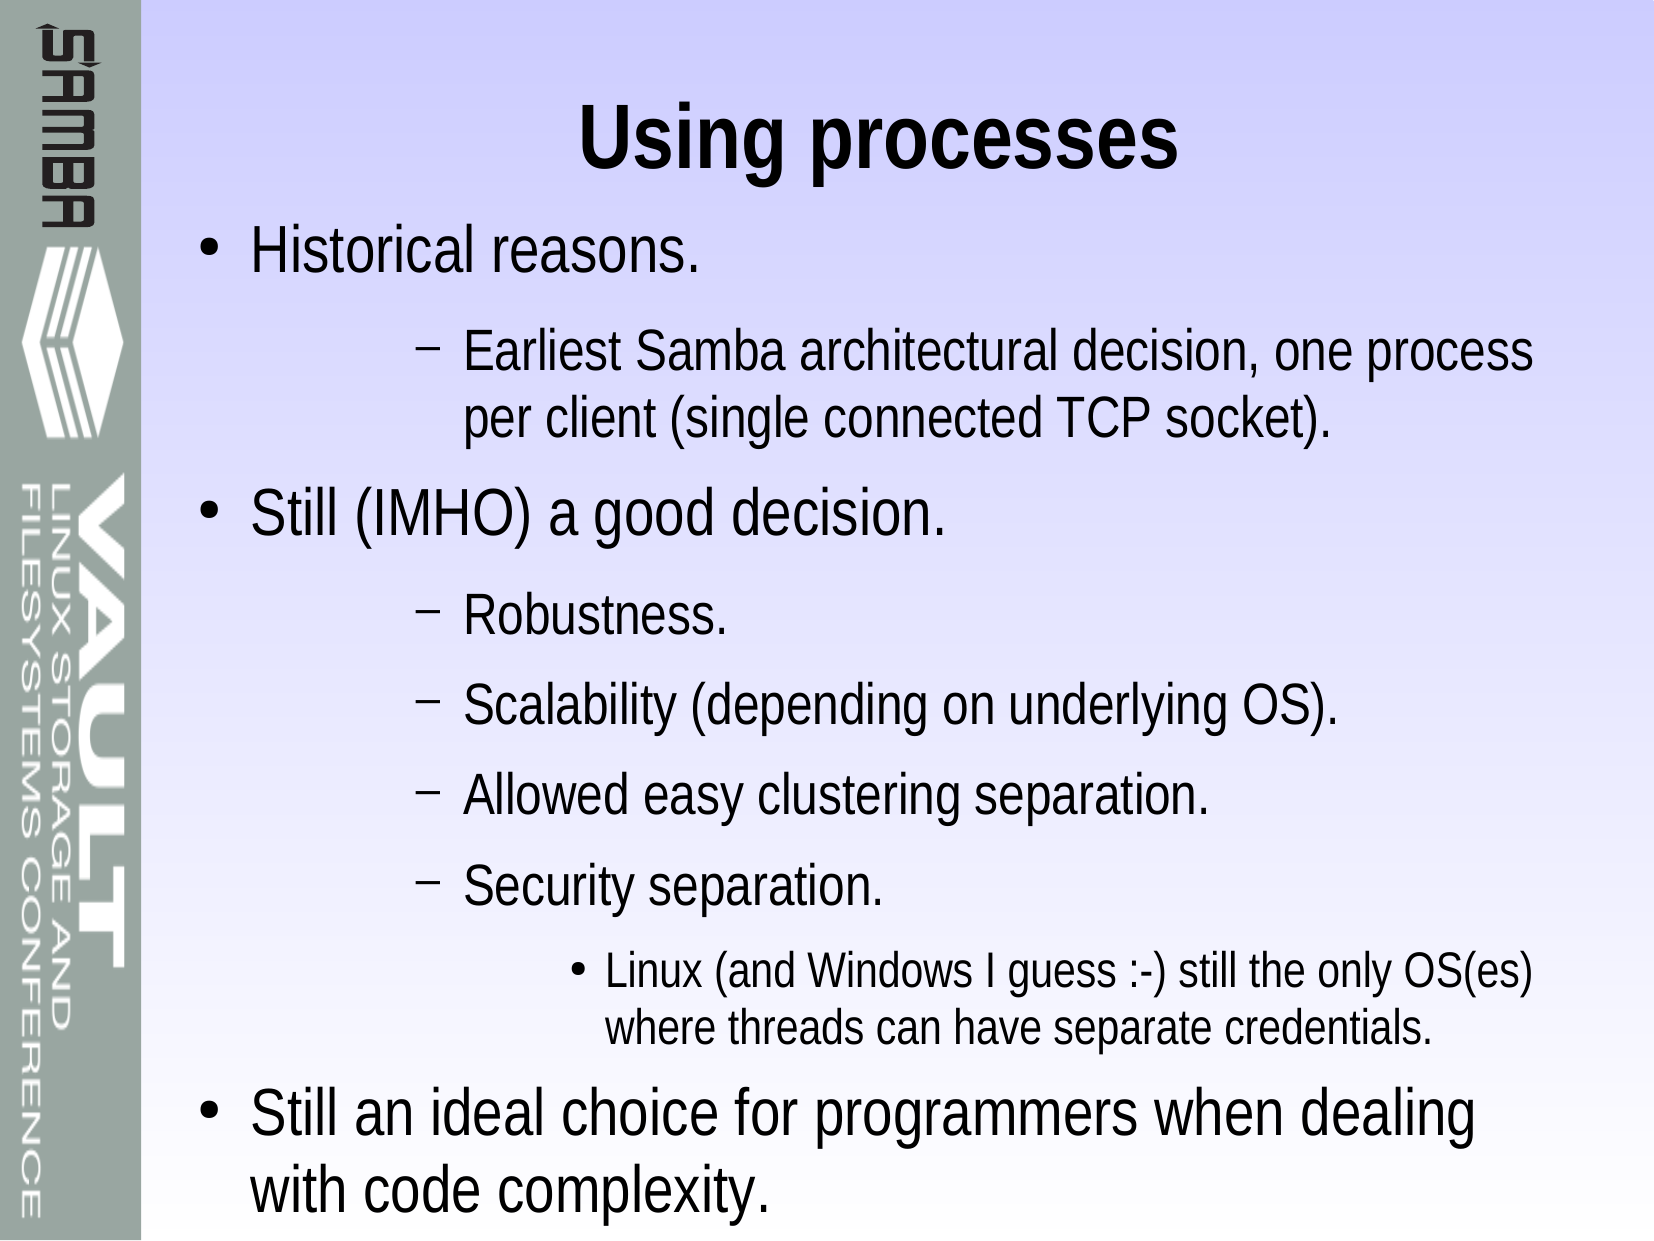

# Using processes
Historical reasons.
Earliest Samba architectural decision, one process per client (single connected TCP socket).
Still (IMHO) a good decision.
Robustness.
Scalability (depending on underlying OS).
Allowed easy clustering separation.
Security separation.
Linux (and Windows I guess :-) still the only OS(es) where threads can have separate credentials.
Still an ideal choice for programmers when dealing with code complexity.